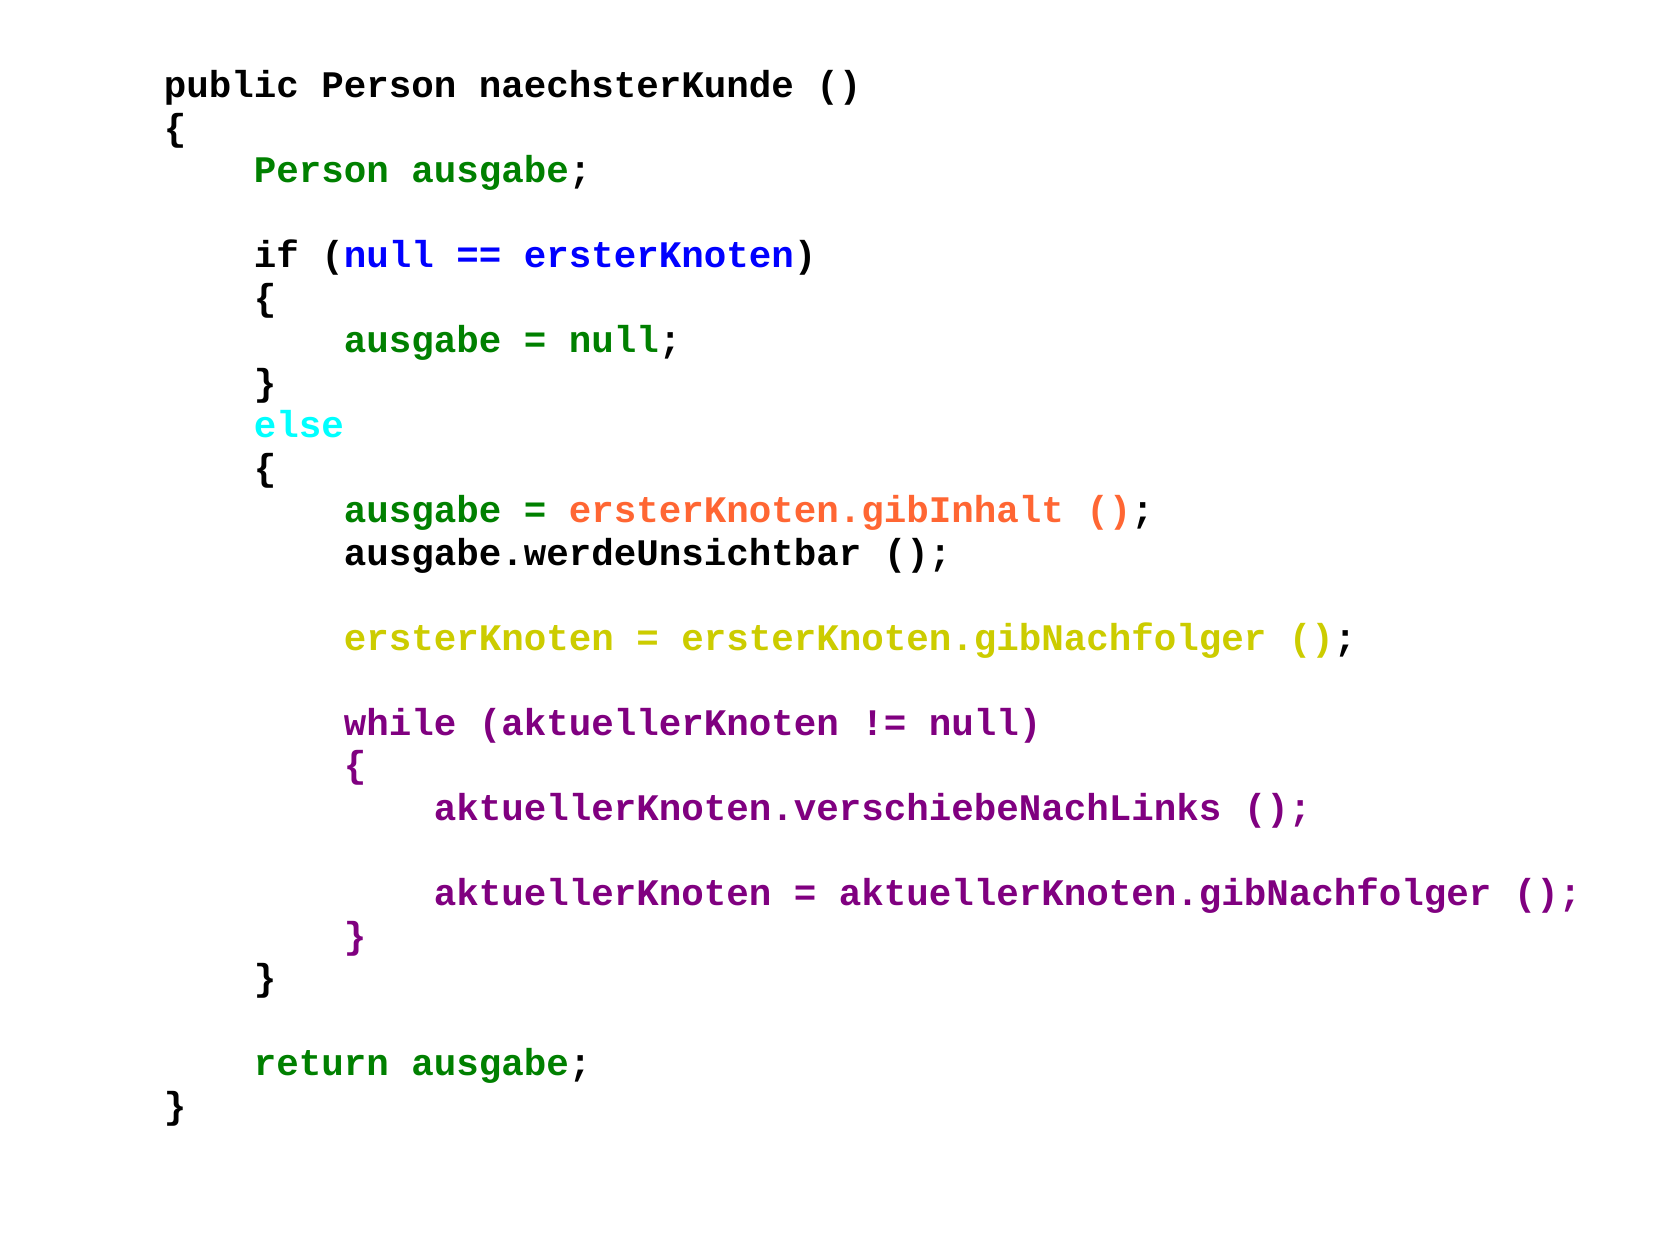

public Person naechsterKunde ()
 {
 Person ausgabe;
 if (null == ersterKnoten)
 {
 ausgabe = null;
 }
 else
 {
 ausgabe = ersterKnoten.gibInhalt ();
 ausgabe.werdeUnsichtbar ();
 ersterKnoten = ersterKnoten.gibNachfolger ();
 while (aktuellerKnoten != null)
 {
 aktuellerKnoten.verschiebeNachLinks ();
 aktuellerKnoten = aktuellerKnoten.gibNachfolger ();
 }
 }
 return ausgabe;
 }